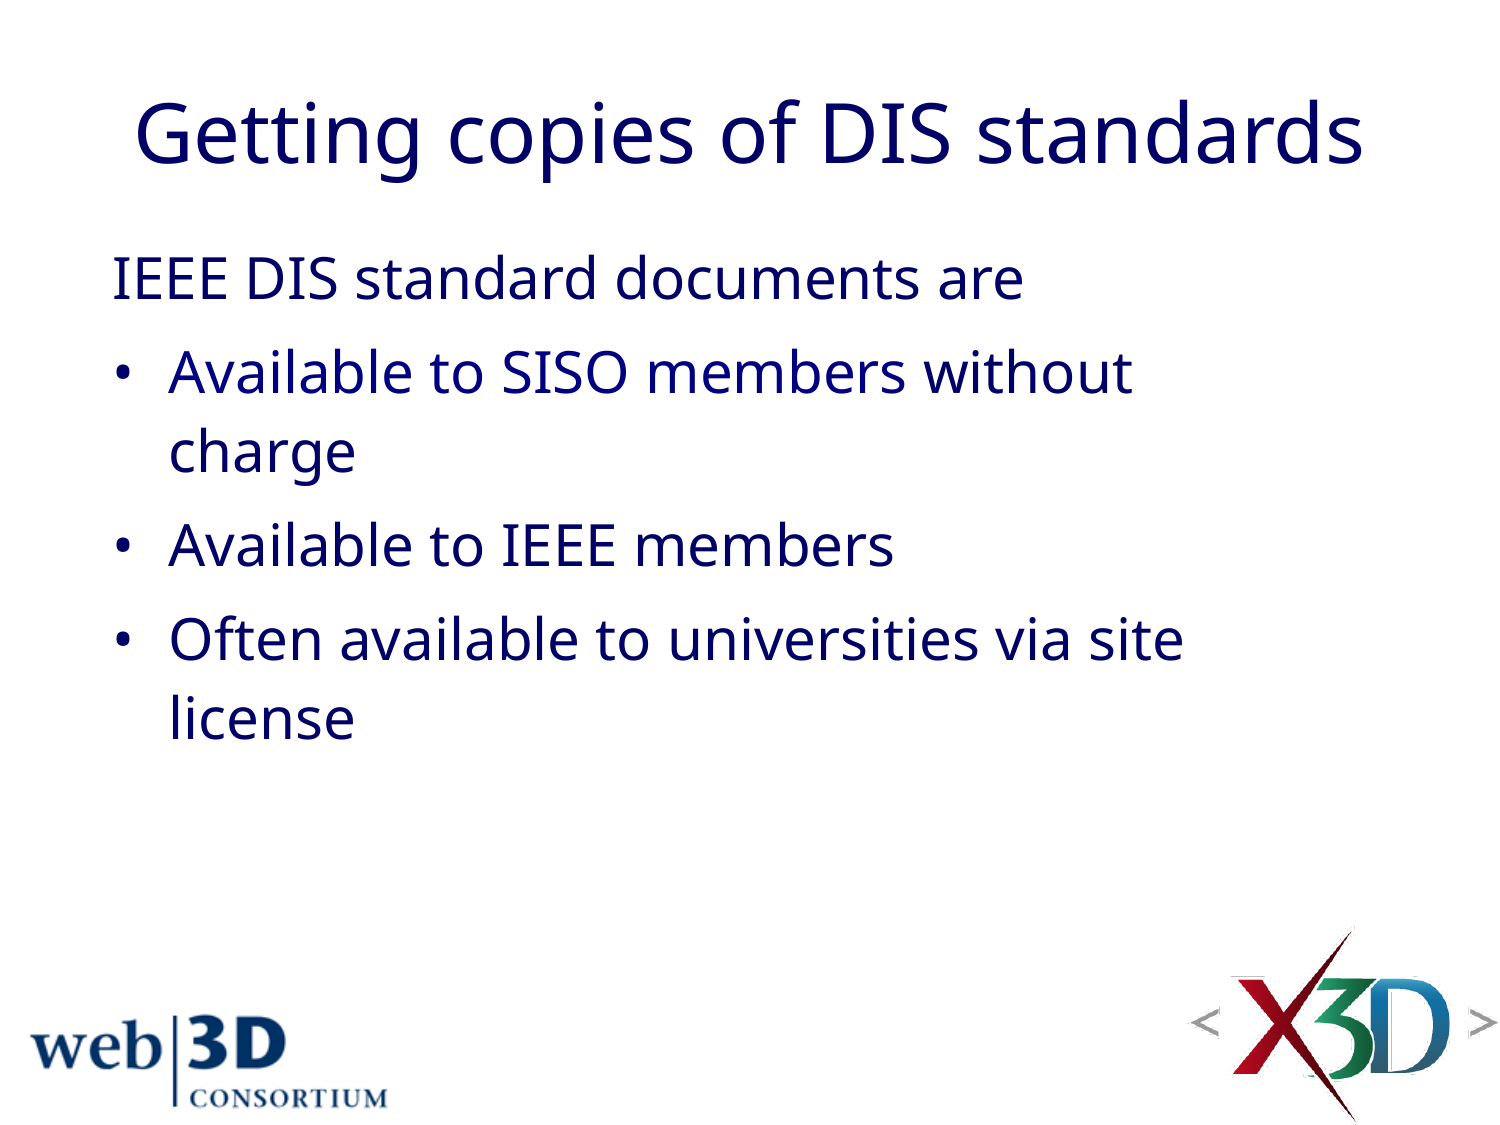

# Getting copies of DIS standards
IEEE DIS standard documents are
Available to SISO members without charge
Available to IEEE members
Often available to universities via site license